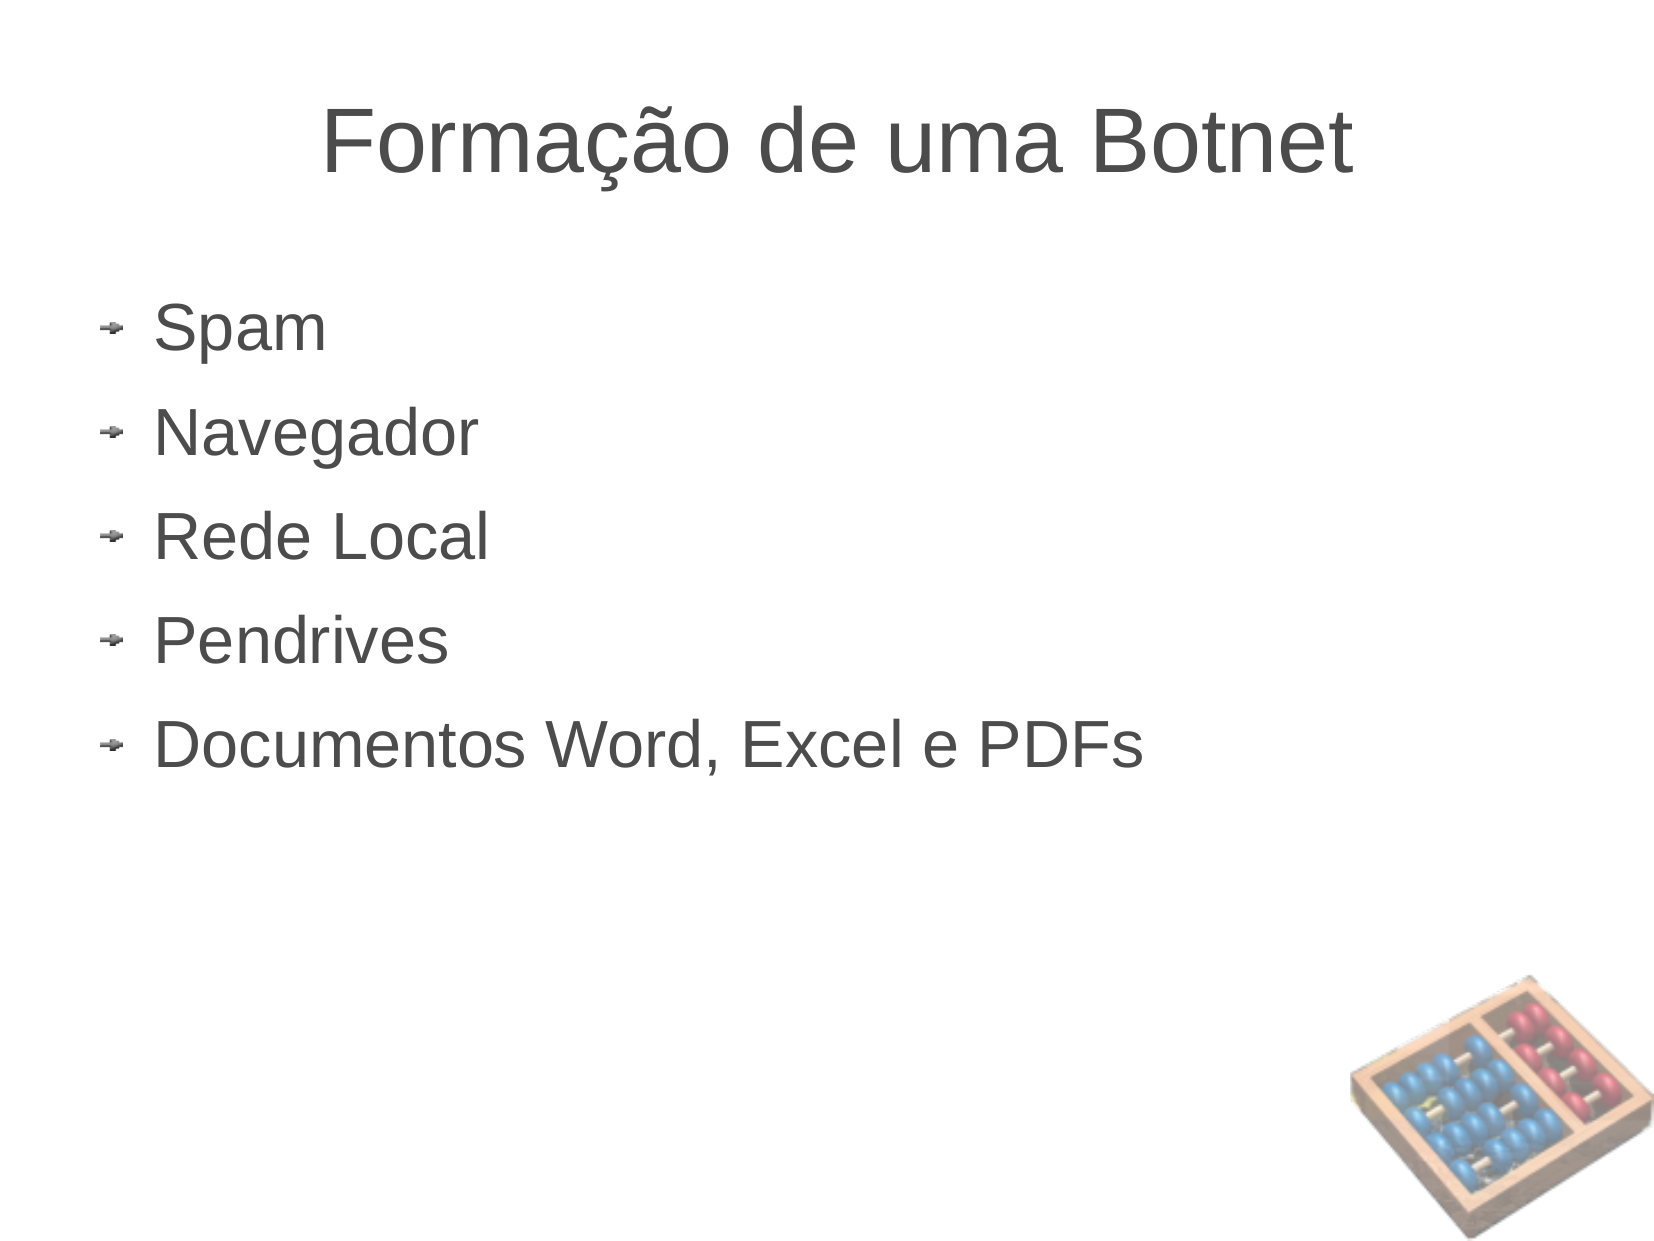

# Formação de uma Botnet
Spam
Navegador
Rede Local
Pendrives
Documentos Word, Excel e PDFs